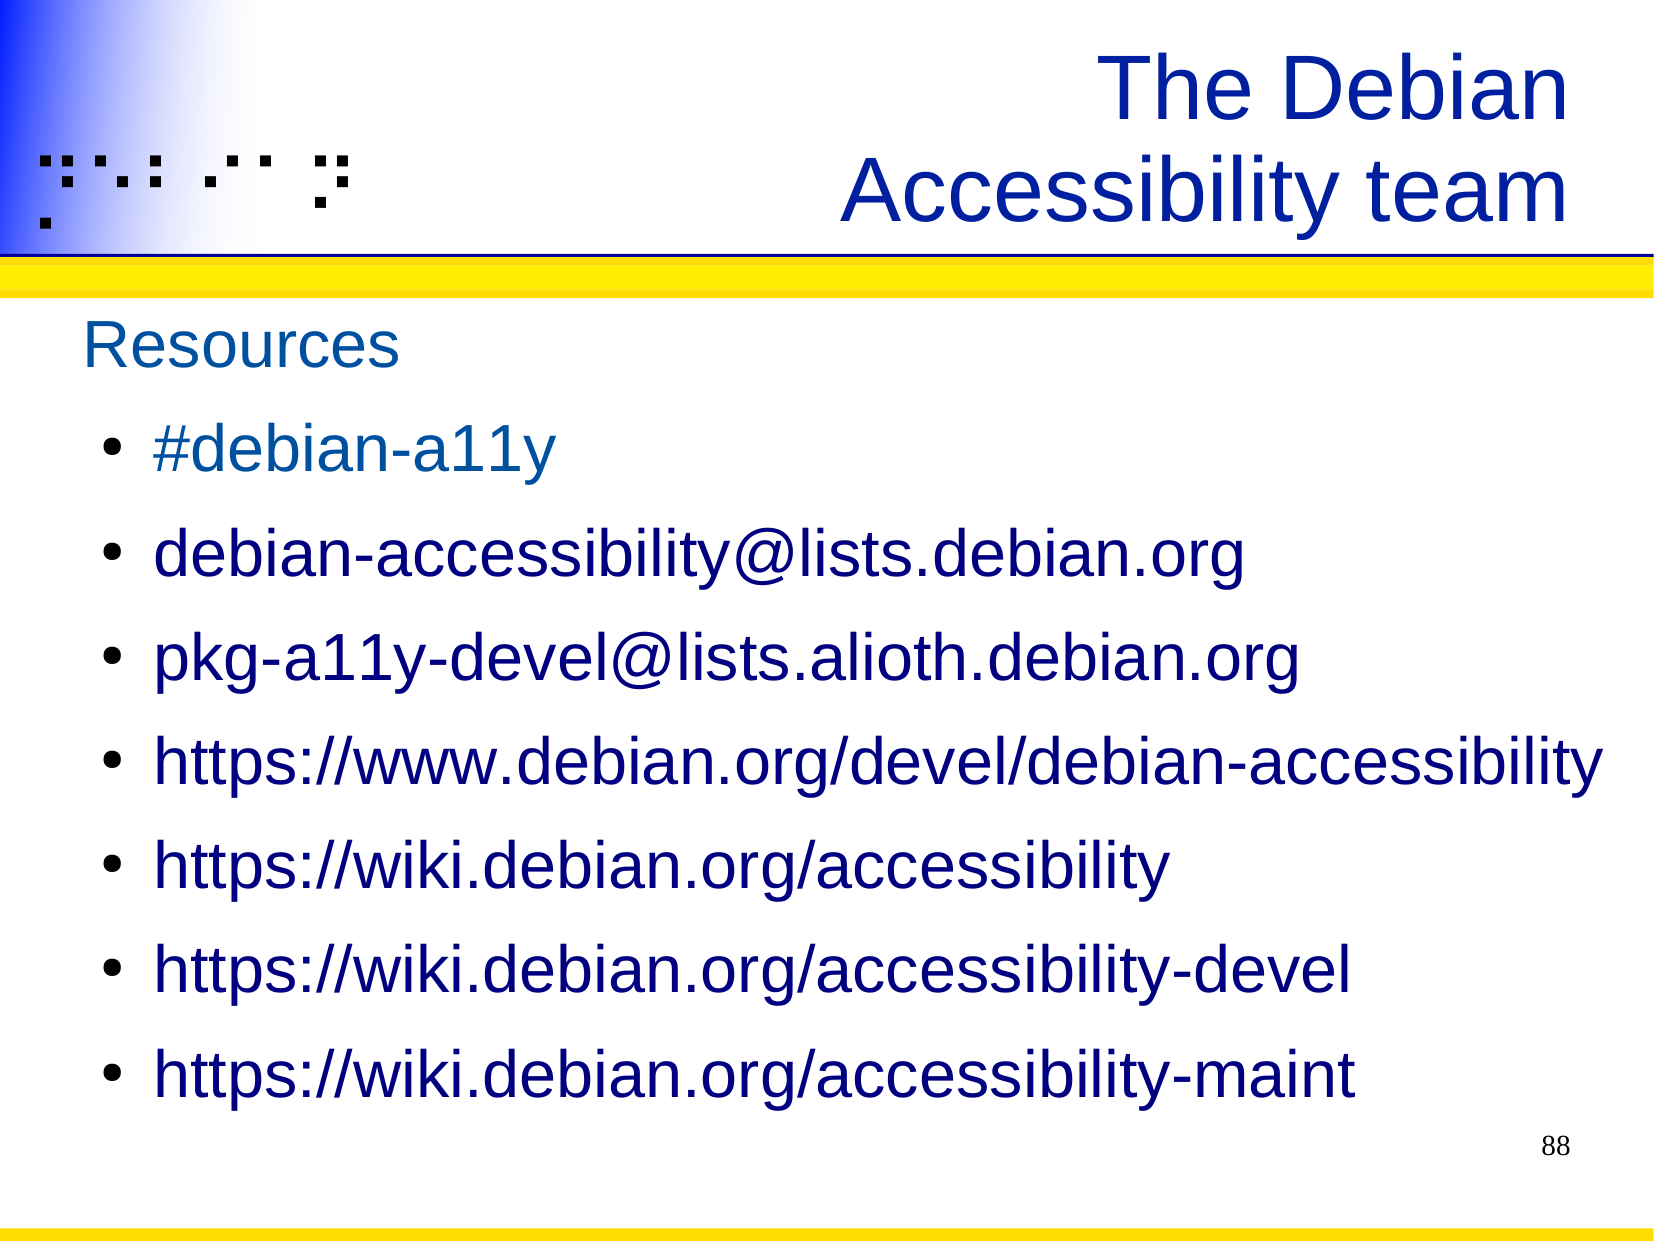

The Debian
Accessibility team
# Resources
#debian-a11y
debian-accessibility@lists.debian.org
pkg-a11y-devel@lists.alioth.debian.org
https://www.debian.org/devel/debian-accessibility
https://wiki.debian.org/accessibility
https://wiki.debian.org/accessibility-devel
https://wiki.debian.org/accessibility-maint
88